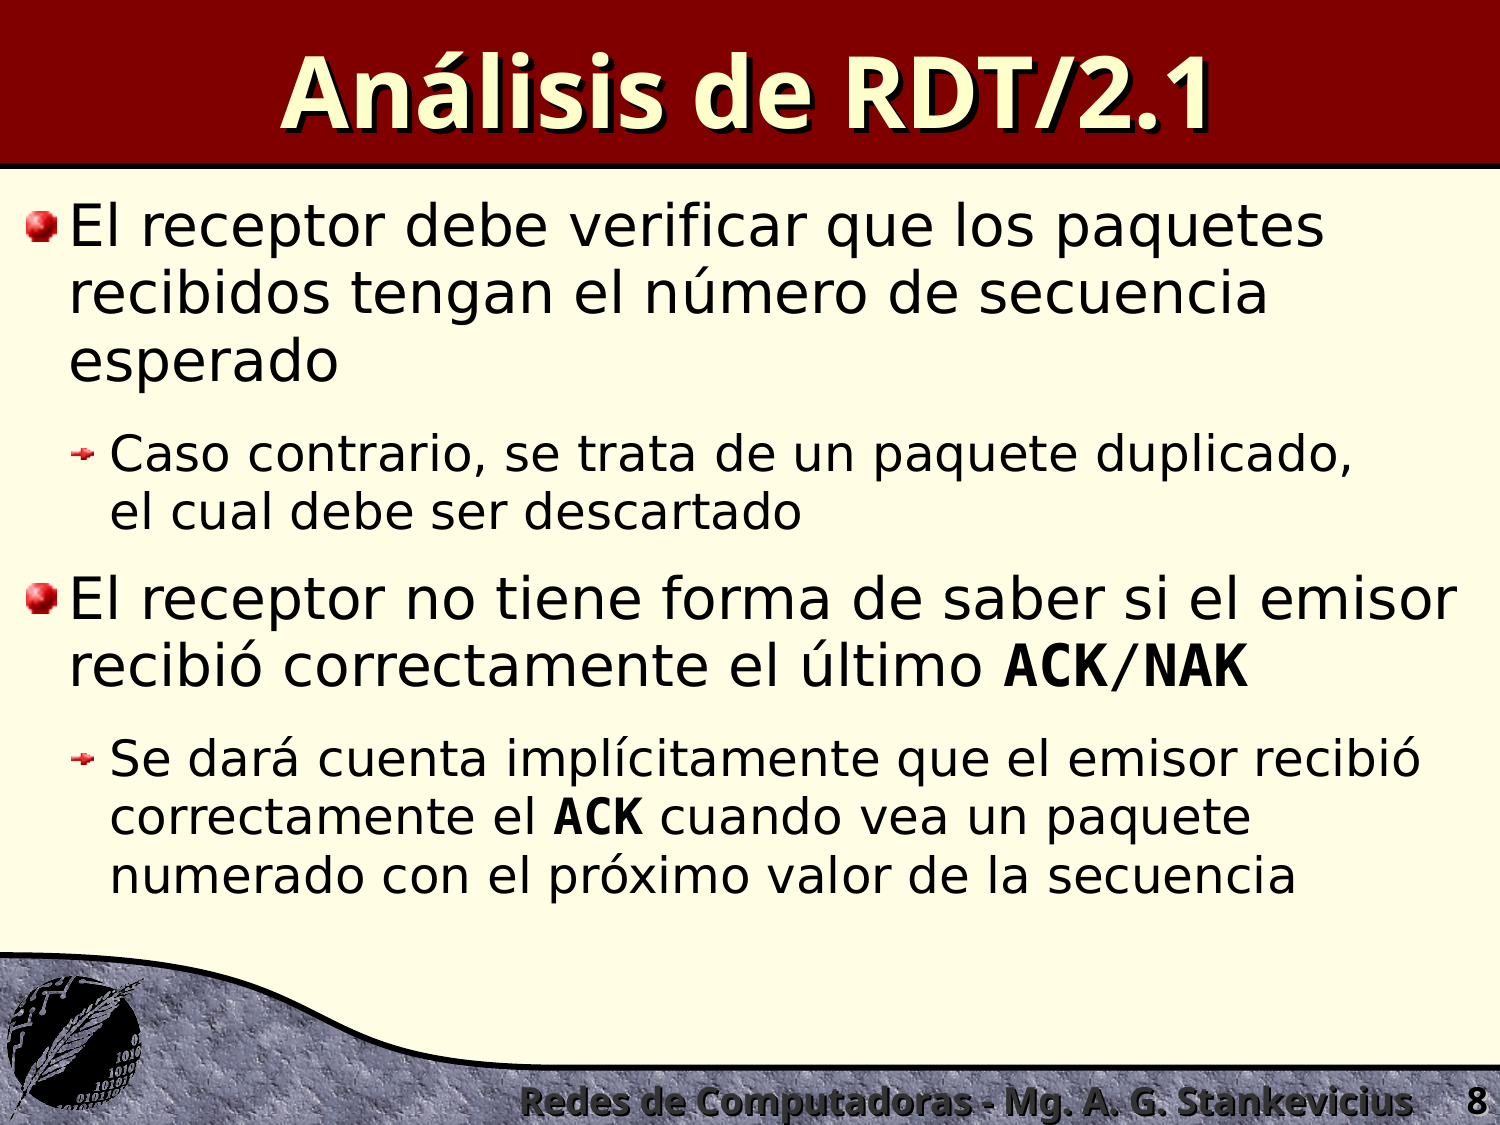

# Análisis de RDT/2.1
El receptor debe verificar que los paquetes recibidos tengan el número de secuencia esperado
Caso contrario, se trata de un paquete duplicado,
el cual debe ser descartado
El receptor no tiene forma de saber si el emisor recibió correctamente el último ACK/NAK
Se dará cuenta implícitamente que el emisor recibió correctamente el ACK cuando vea un paquete numerado con el próximo valor de la secuencia
8